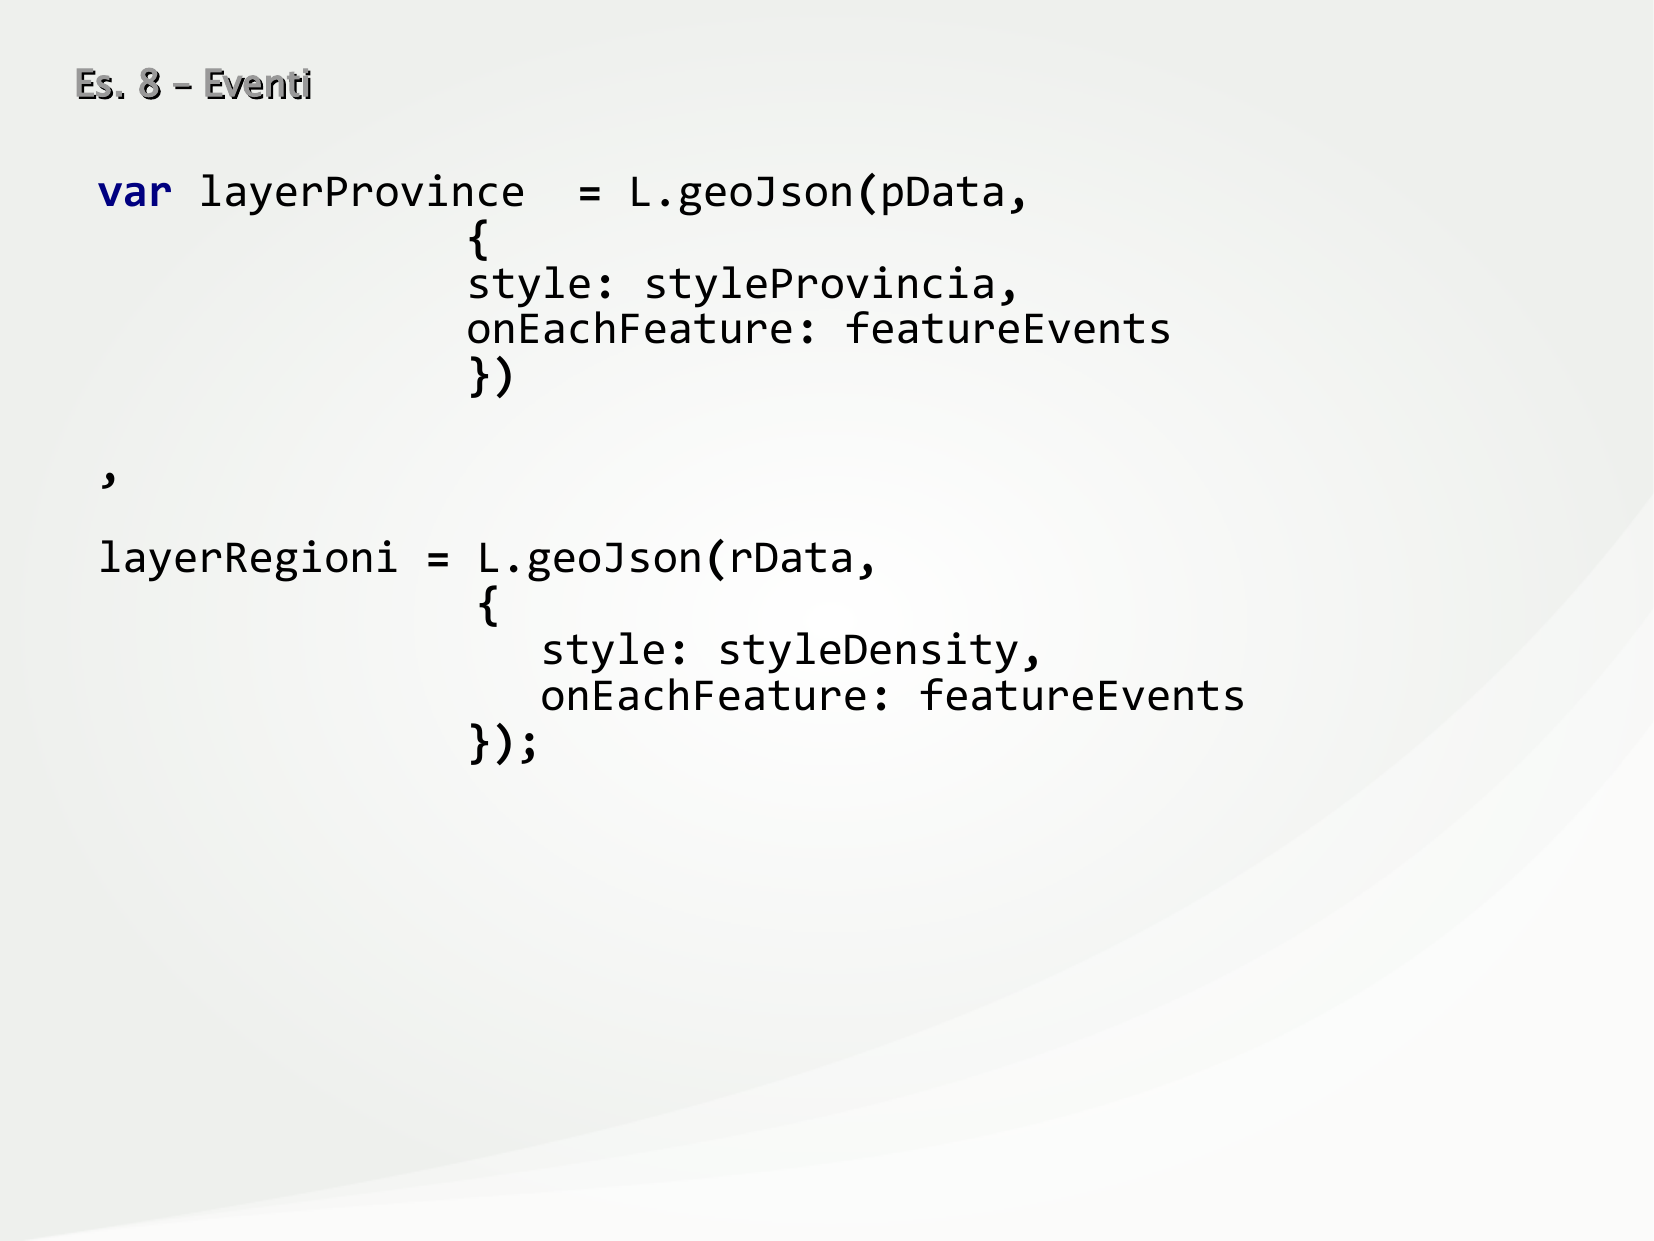

Es. 8 – Eventi
var layerProvince = L.geoJson(pData,
					{
					style: styleProvincia,
					onEachFeature: featureEvents
					})
,
layerRegioni = L.geoJson(rData,
 {
						style: styleDensity,
						onEachFeature: featureEvents
					});